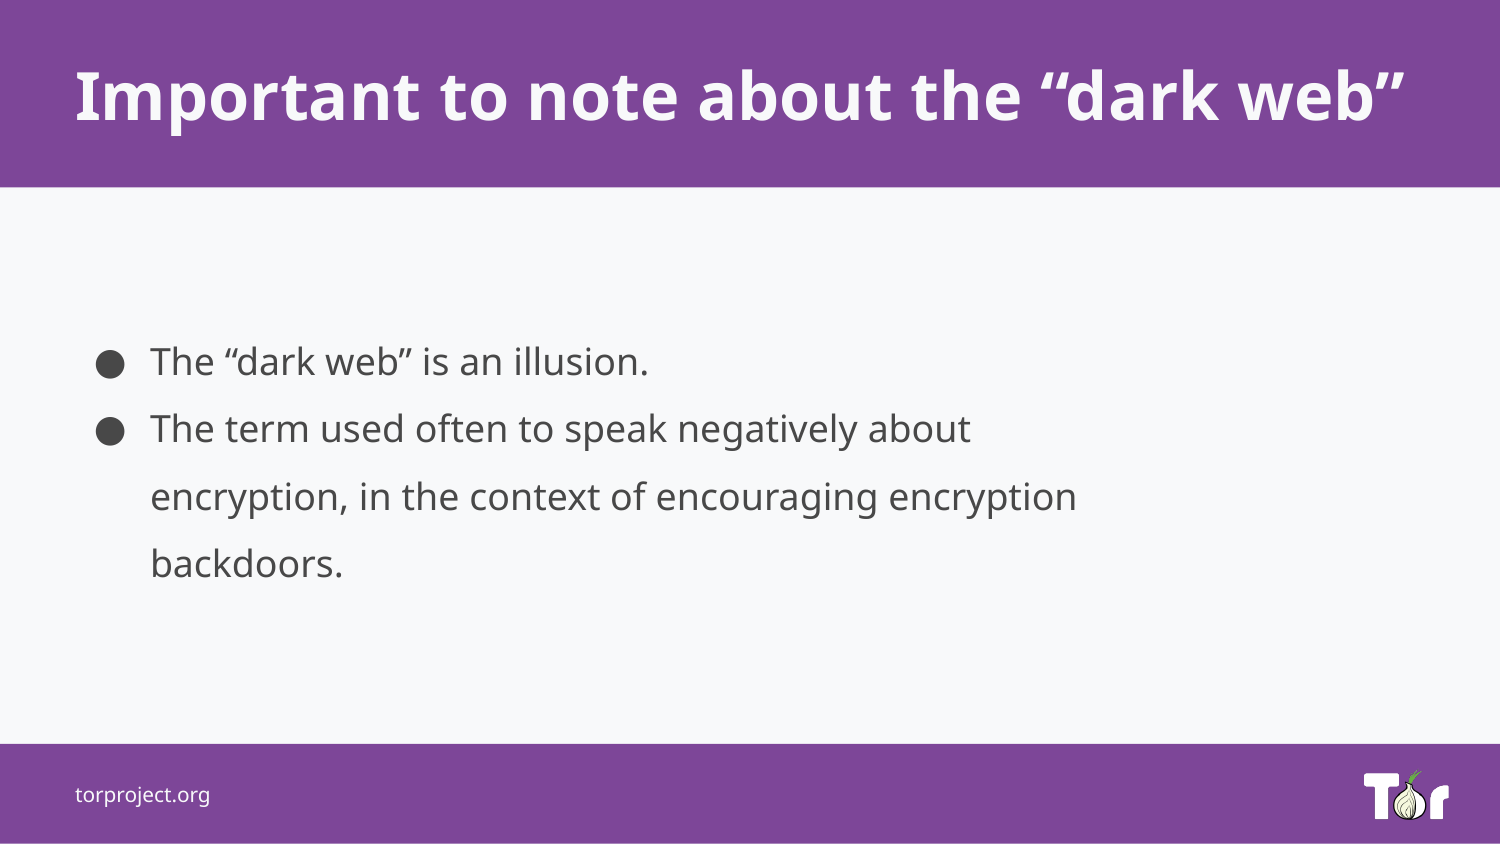

Important to note about the “dark web”
# The “dark web” is an illusion.
The term used often to speak negatively about encryption, in the context of encouraging encryption backdoors.